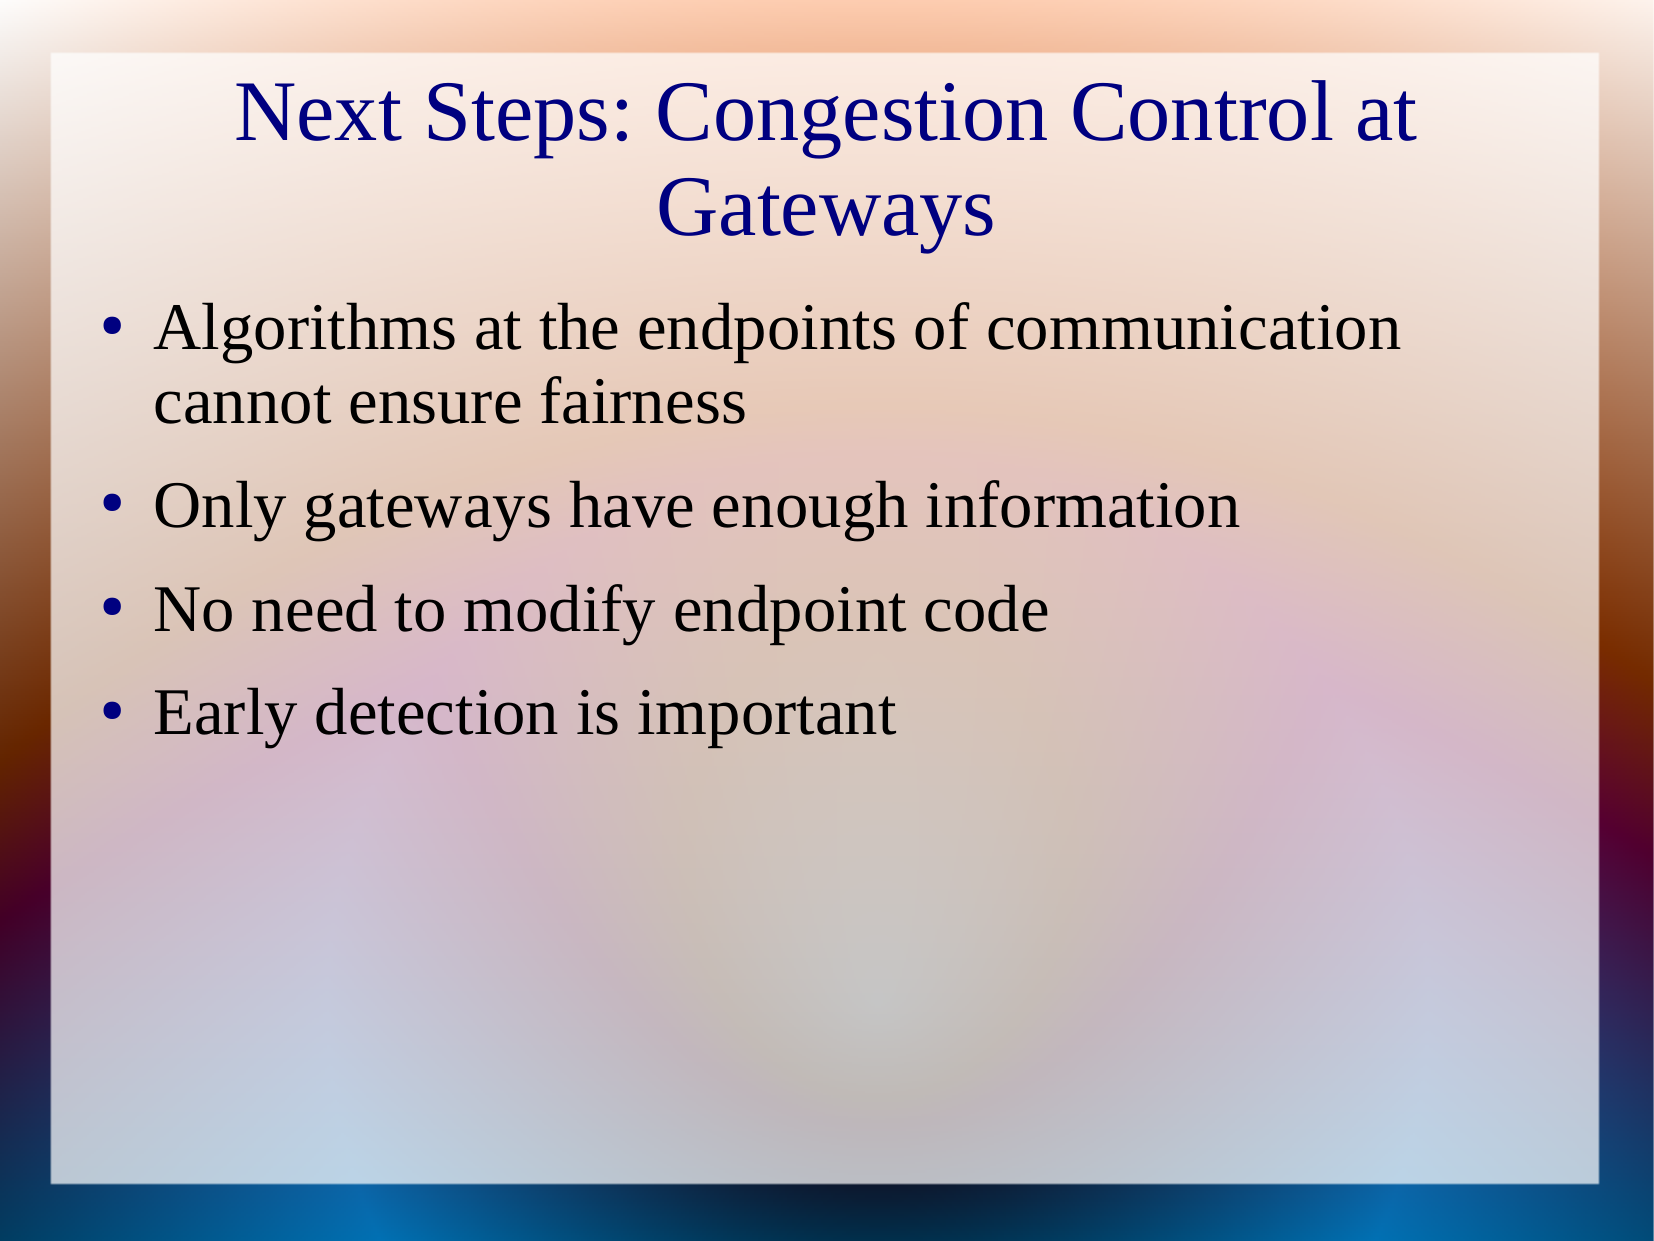

# Next Steps: Congestion Control at Gateways
Algorithms at the endpoints of communication cannot ensure fairness
Only gateways have enough information
No need to modify endpoint code
Early detection is important